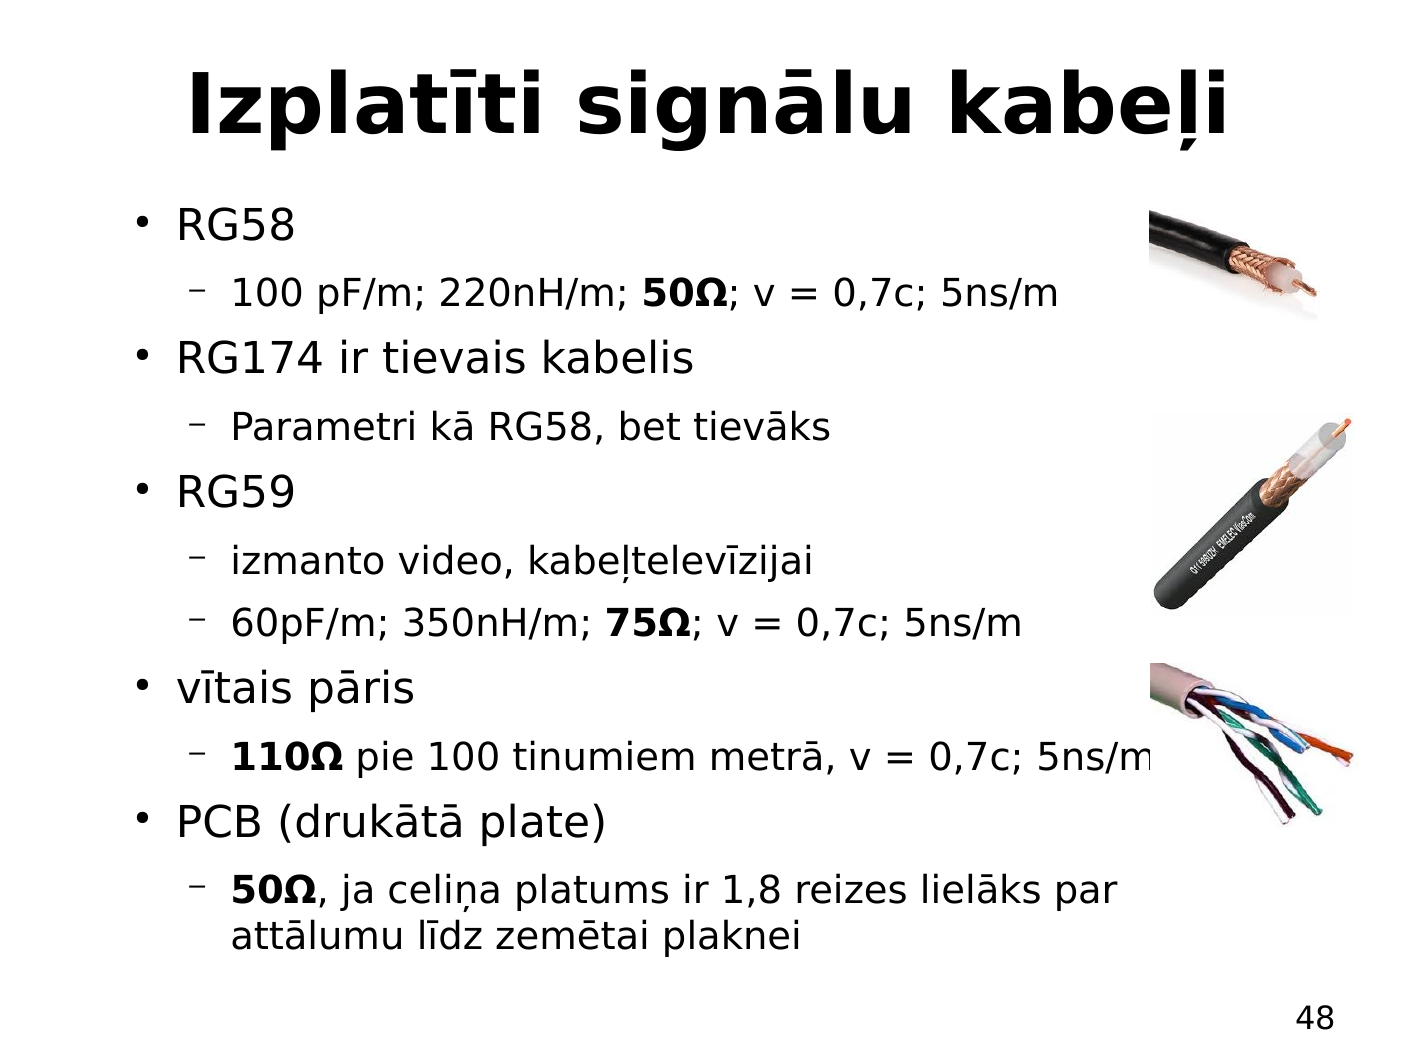

# Izplatīti signālu kabeļi
RG58
100 pF/m; 220nH/m; 50Ω; v = 0,7c; 5ns/m
RG174 ir tievais kabelis
Parametri kā RG58, bet tievāks
RG59
izmanto video, kabeļtelevīzijai
60pF/m; 350nH/m; 75Ω; v = 0,7c; 5ns/m
vītais pāris
110Ω pie 100 tinumiem metrā, v = 0,7c; 5ns/m
PCB (drukātā plate)
50Ω, ja celiņa platums ir 1,8 reizes lielāks par attālumu līdz zemētai plaknei